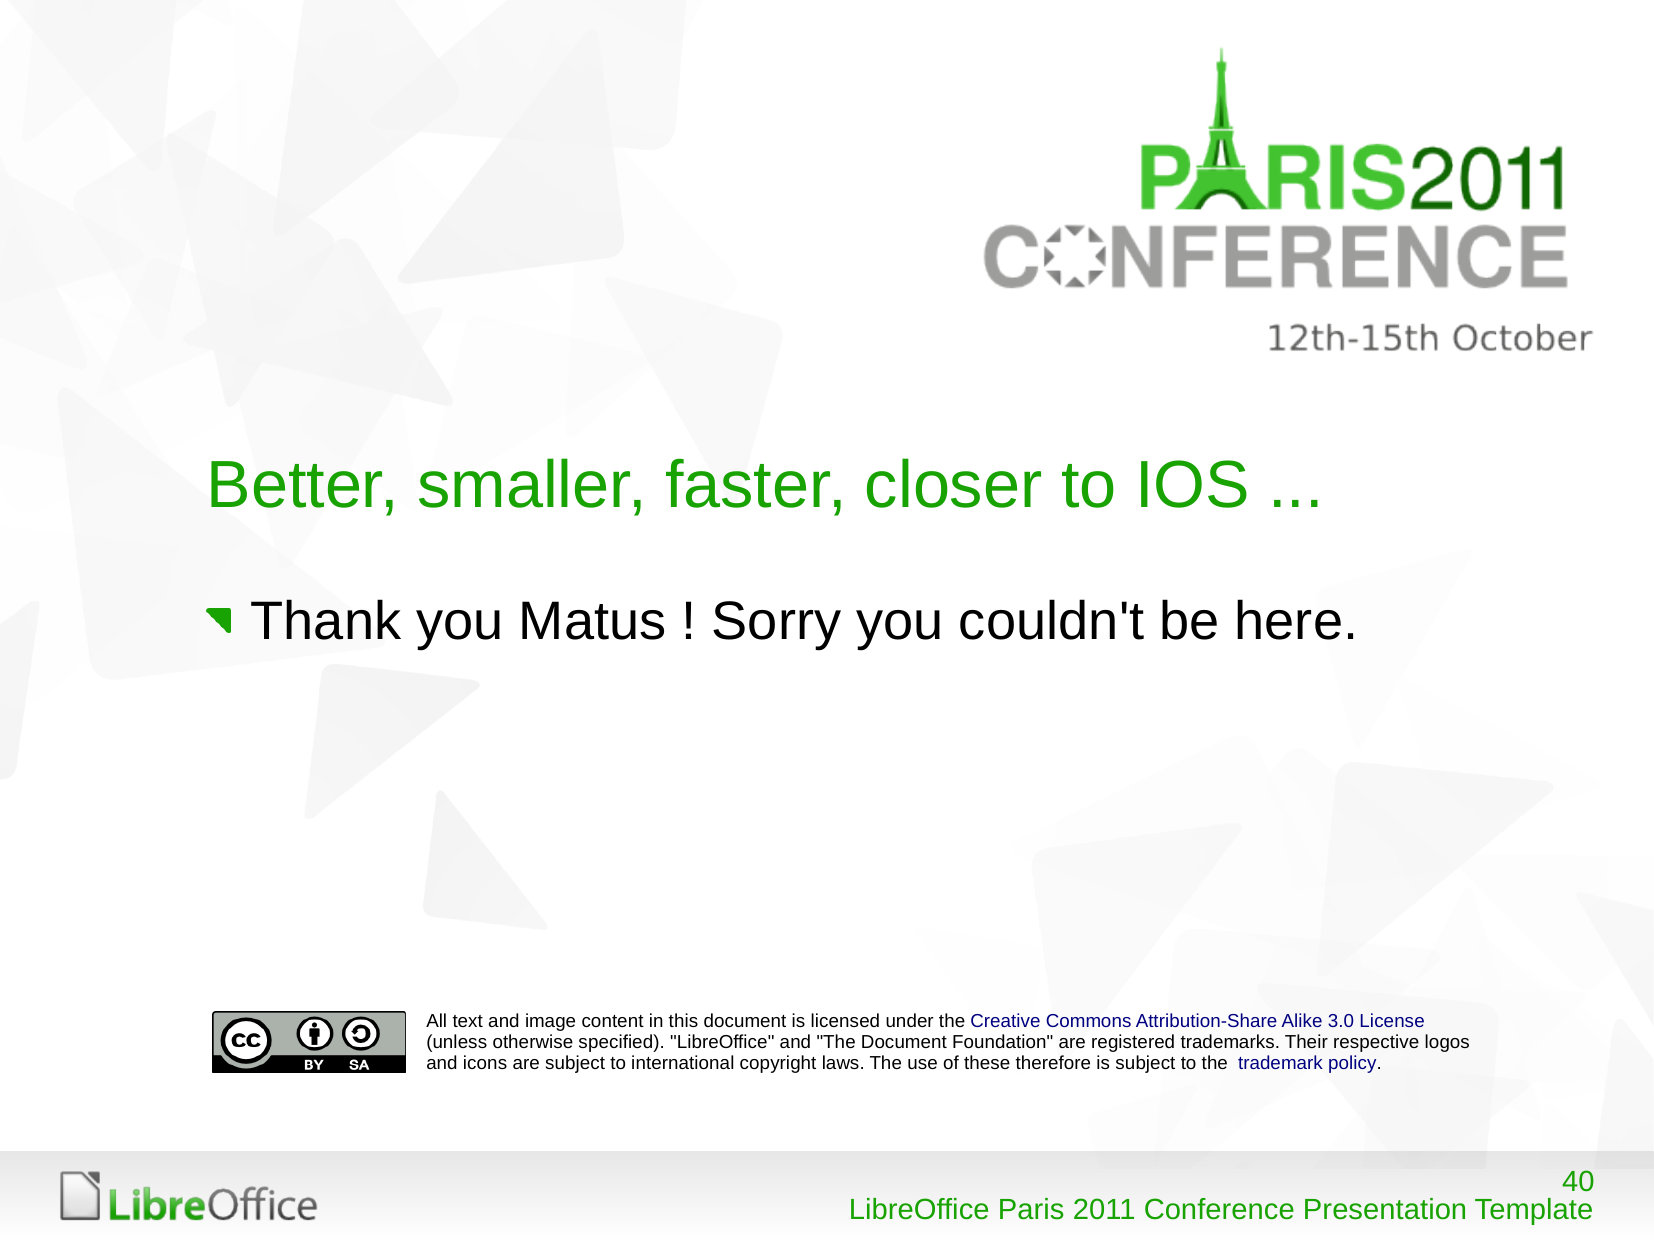

# Better, smaller, faster, closer to IOS ...
Thank you Matus ! Sorry you couldn't be here.
40
LibreOffice Paris 2011 Conference Presentation Template